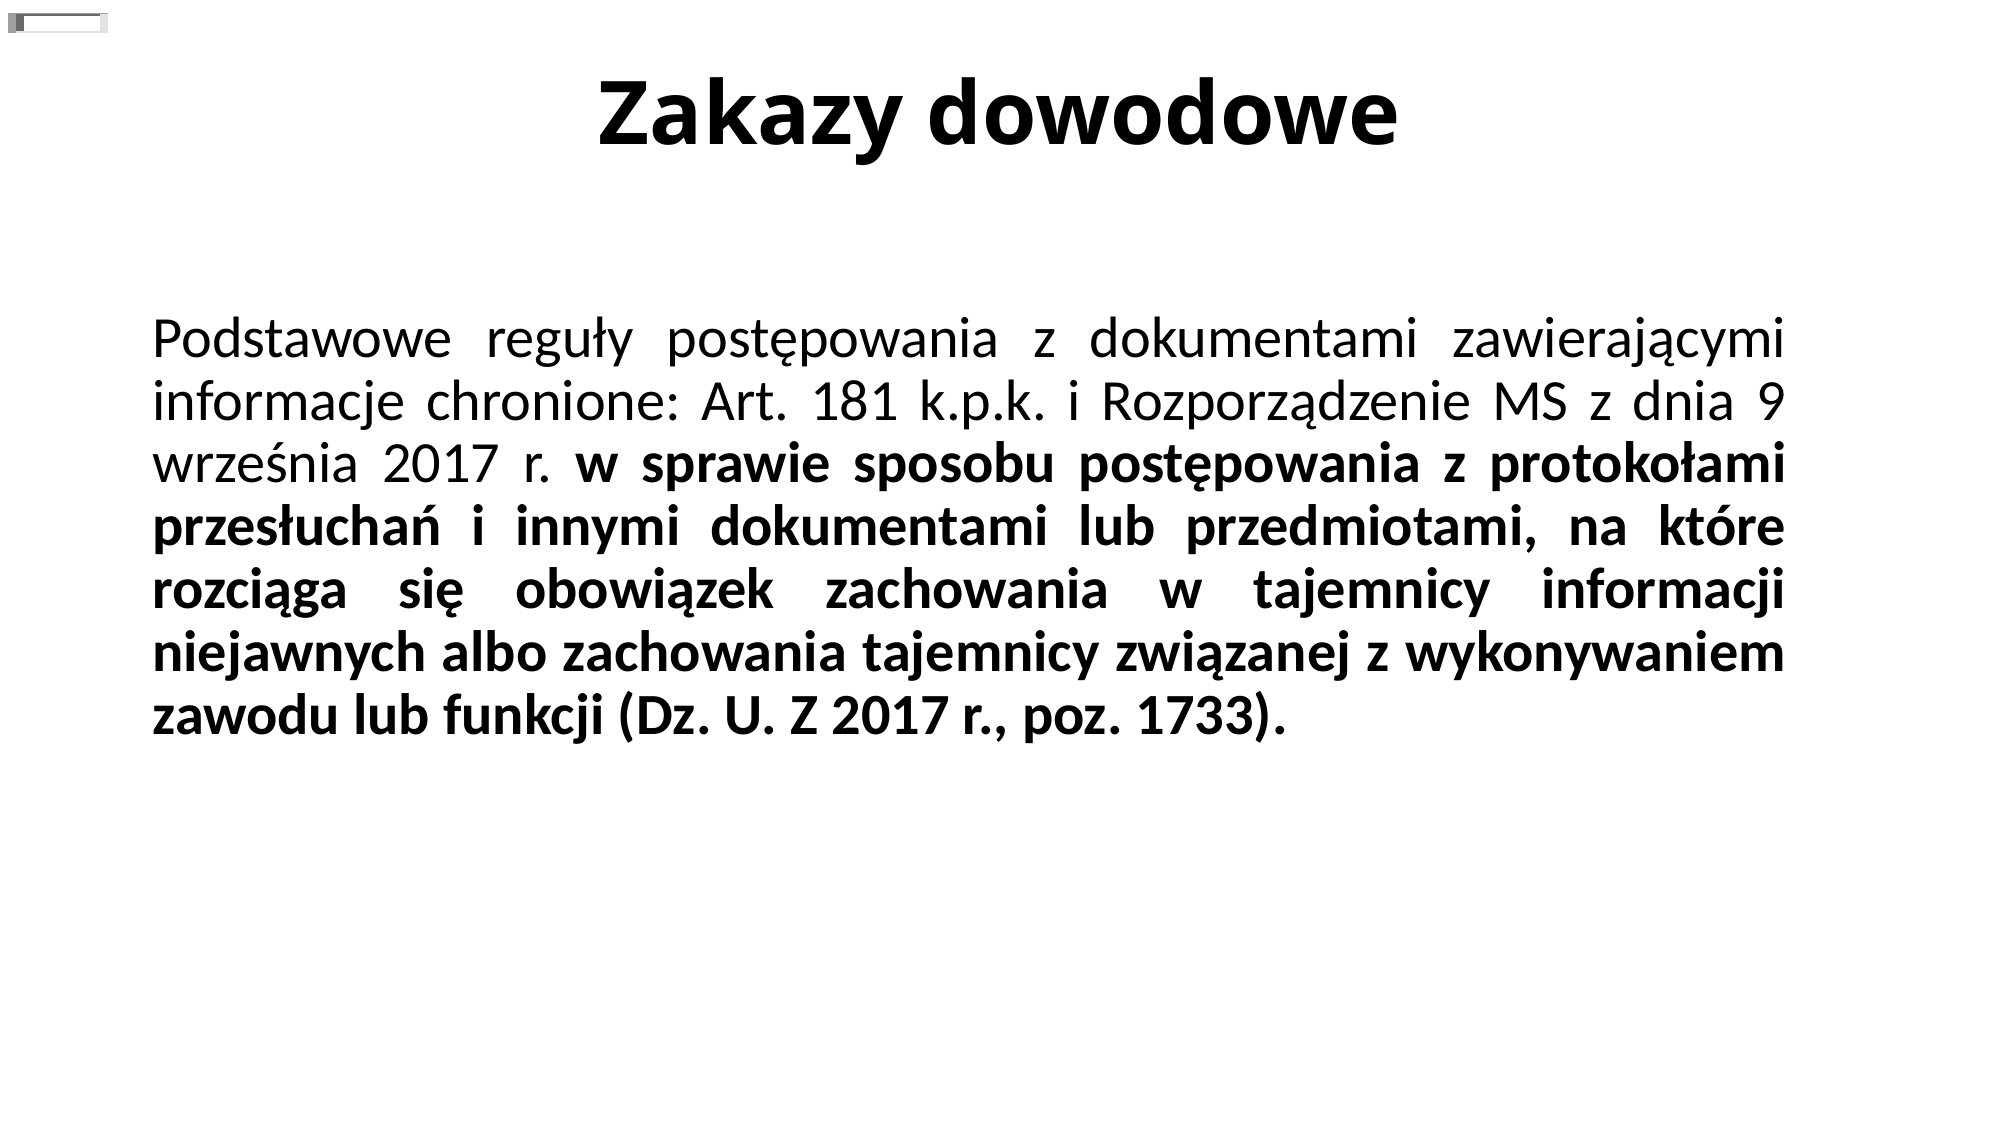

# Zakazy dowodowe
Podstawowe reguły postępowania z dokumentami zawierającymi informacje chronione: Art. 181 k.p.k. i Rozporządzenie MS z dnia 9 września 2017 r. w sprawie sposobu postępowania z protokołami przesłuchań i innymi dokumentami lub przedmiotami, na które rozciąga się obowiązek zachowania w tajemnicy informacji niejawnych albo zachowania tajemnicy związanej z wykonywaniem zawodu lub funkcji (Dz. U. Z 2017 r., poz. 1733).